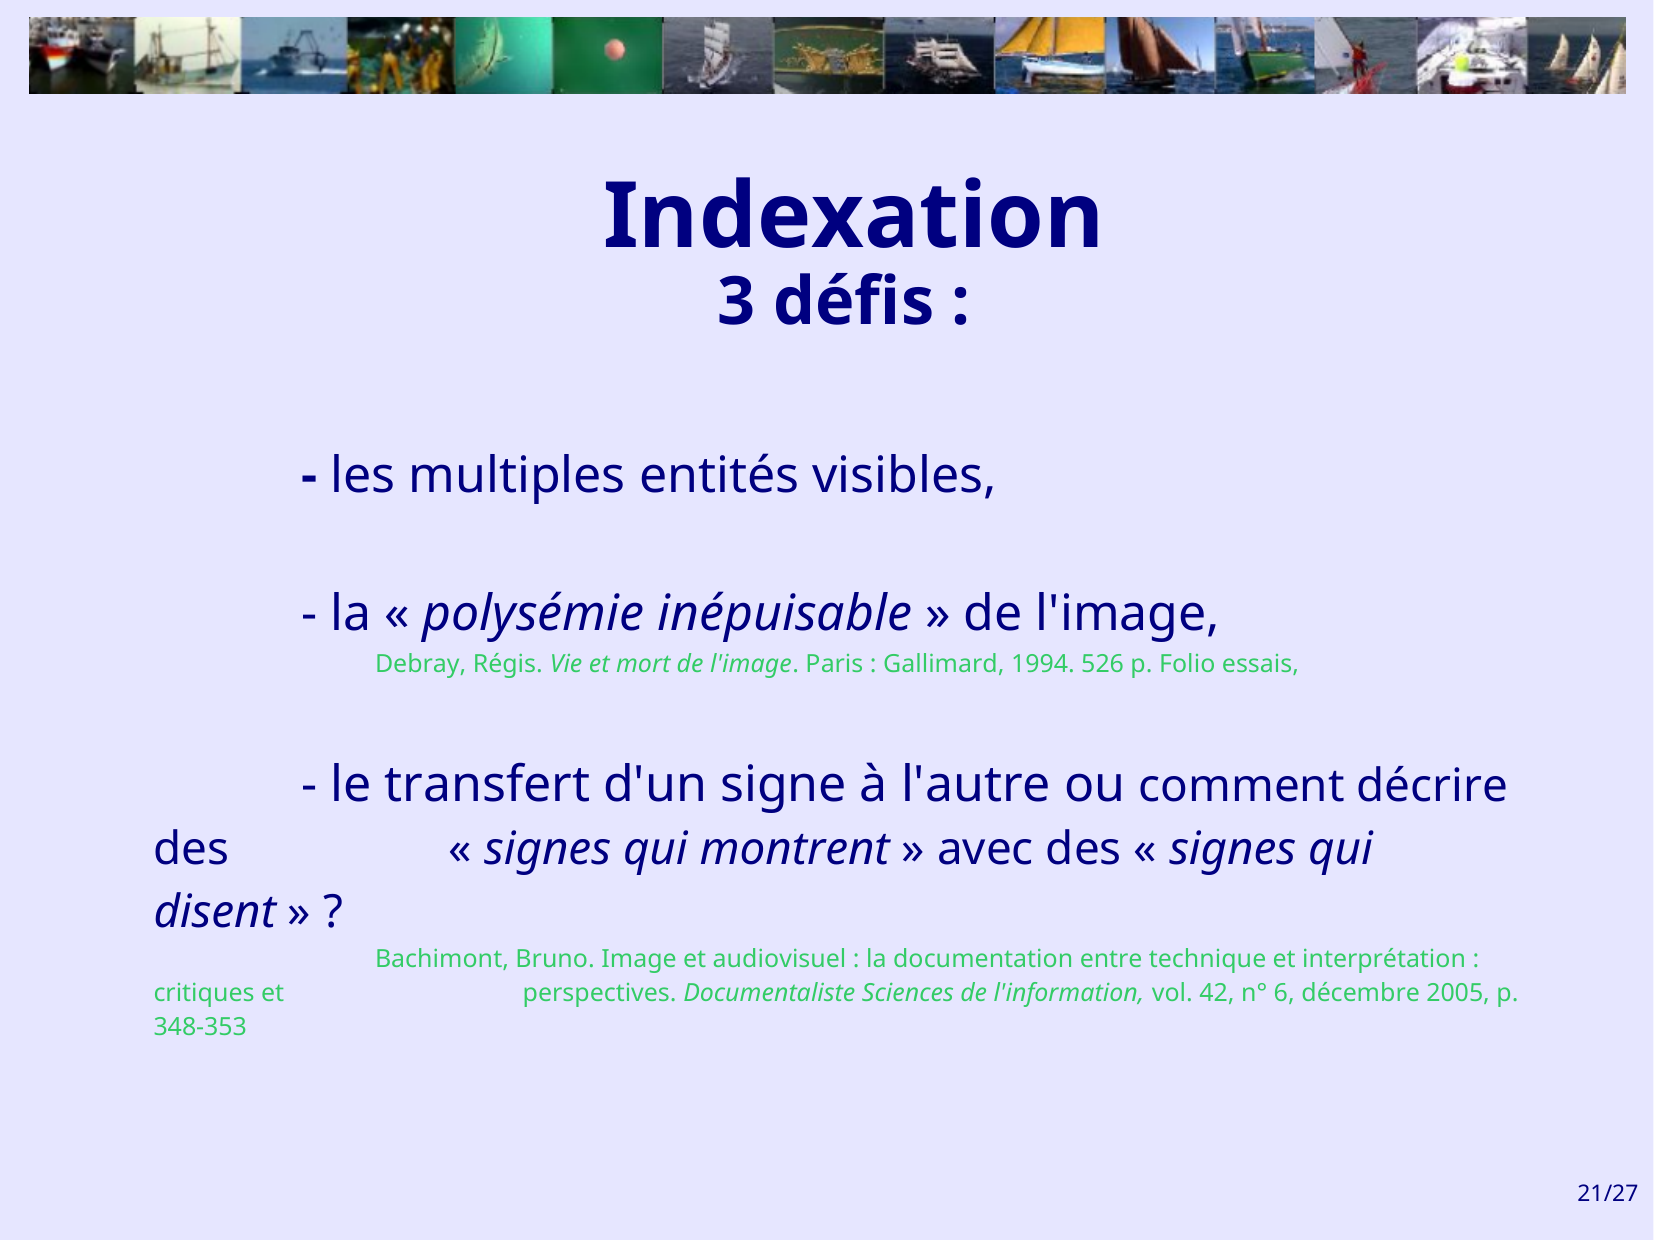

# Indexation
3 défis :
		- les multiples entités visibles,
		- la « polysémie inépuisable » de l'image,
			Debray, Régis. Vie et mort de l'image. Paris : Gallimard, 1994. 526 p. Folio essais,
		- le transfert d'un signe à l'autre ou comment décrire des 			« signes qui montrent » avec des « signes qui disent » ?
			Bachimont, Bruno. Image et audiovisuel : la documentation entre technique et interprétation : critiques et 				perspectives. Documentaliste Sciences de l'information, vol. 42, n° 6, décembre 2005, p. 348-353